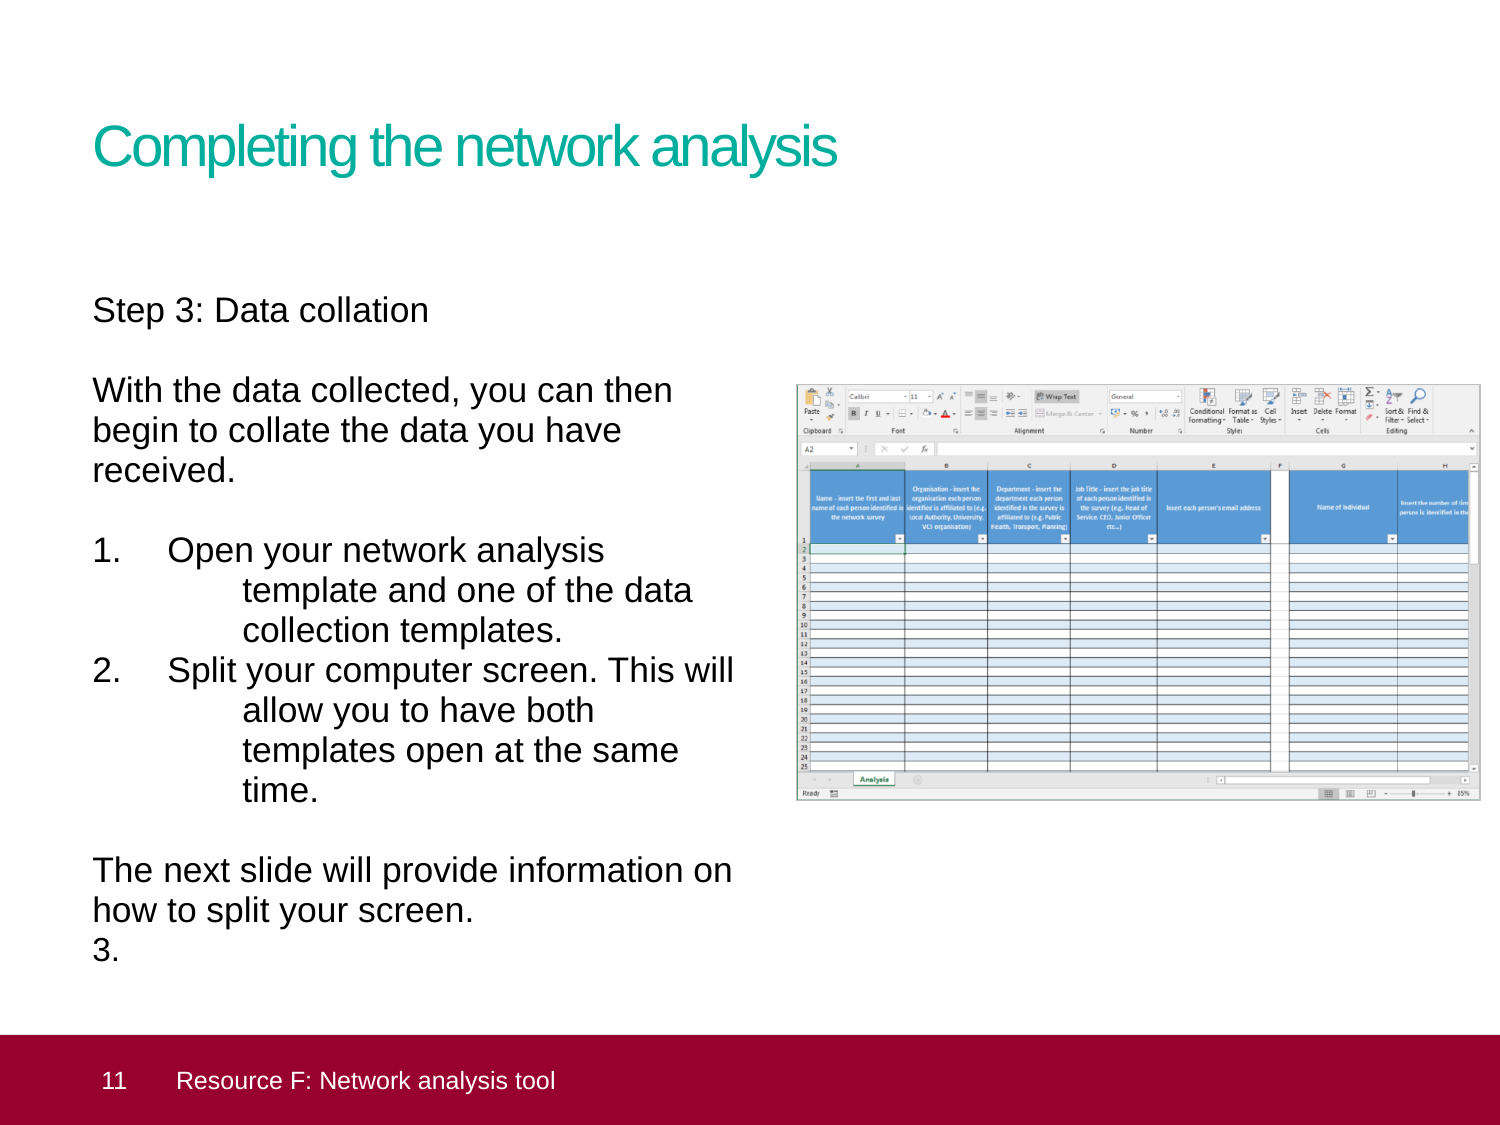

# Completing the network analysis
Step 3: Data collation
With the data collected, you can then begin to collate the data you have received.
Open your network analysis template and one of the data collection templates.
Split your computer screen. This will allow you to have both templates open at the same time.
The next slide will provide information on how to split your screen.
 10
Resource F: Network analysis tool